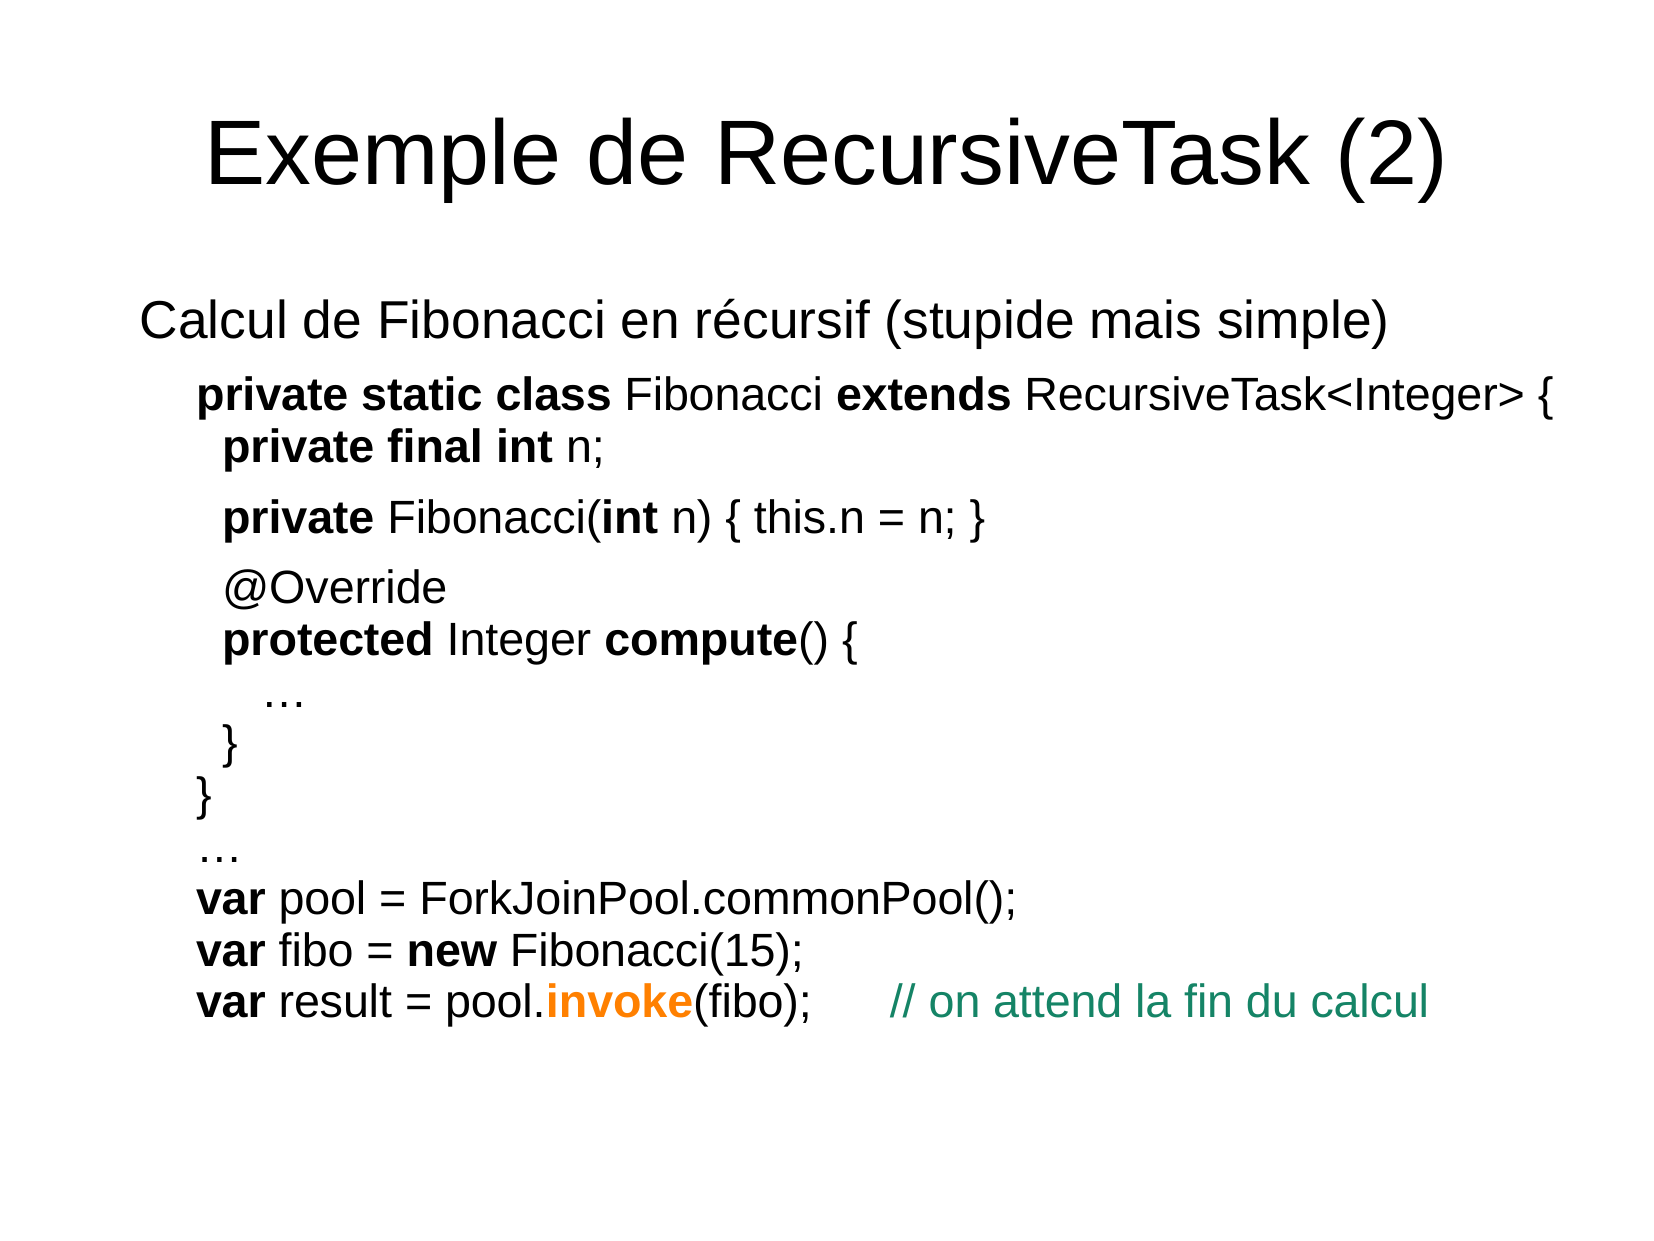

# Exemple de RecursiveTask (2)
Calcul de Fibonacci en récursif (stupide mais simple)
private static class Fibonacci extends RecursiveTask<Integer> {
 private final int n;
 private Fibonacci(int n) { this.n = n; }
 @Override
 protected Integer compute() {
 …
 }
}
…
var pool = ForkJoinPool.commonPool();
var fibo = new Fibonacci(15);
var result = pool.invoke(fibo); // on attend la fin du calcul